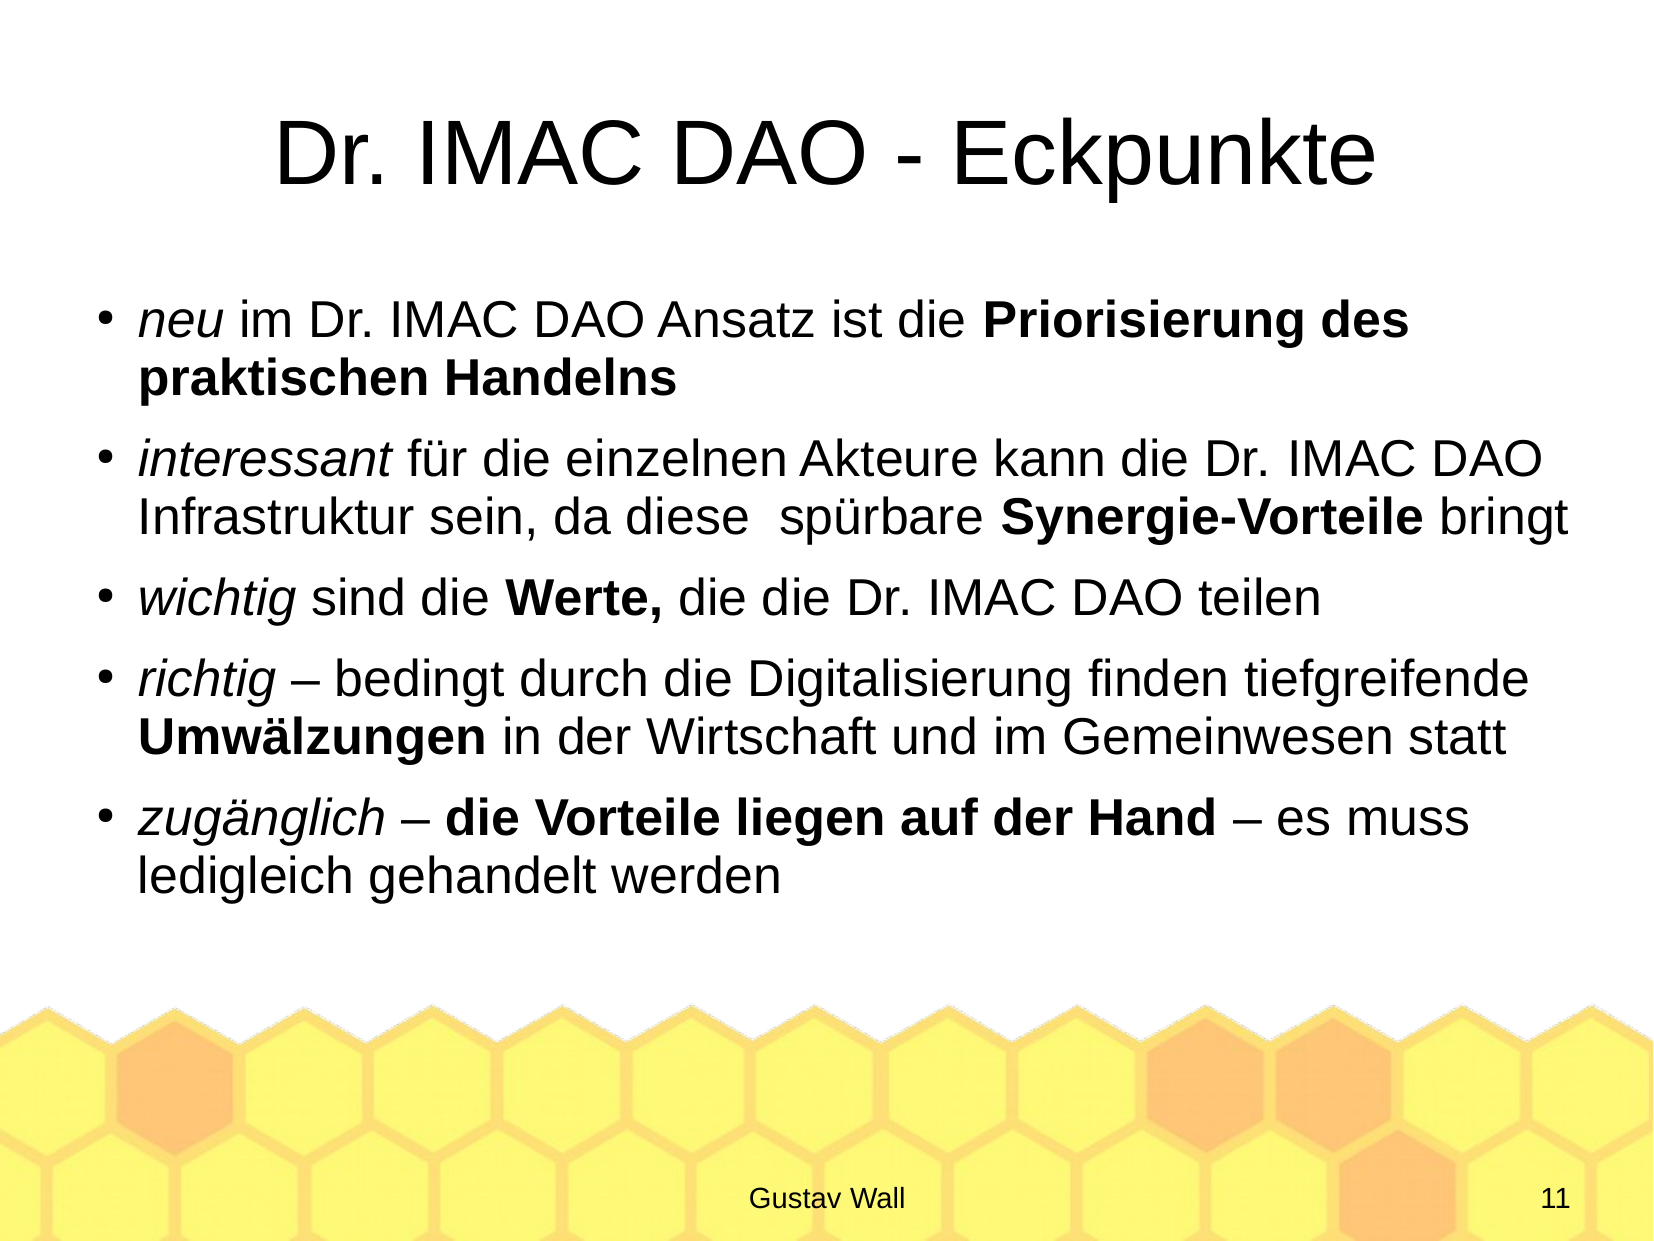

# Dr. IMAC DAO - Eckpunkte
neu im Dr. IMAC DAO Ansatz ist die Priorisierung des praktischen Handelns
interessant für die einzelnen Akteure kann die Dr. IMAC DAO Infrastruktur sein, da diese spürbare Synergie-Vorteile bringt
wichtig sind die Werte, die die Dr. IMAC DAO teilen
richtig – bedingt durch die Digitalisierung finden tiefgreifende Umwälzungen in der Wirtschaft und im Gemeinwesen statt
zugänglich – die Vorteile liegen auf der Hand – es muss ledigleich gehandelt werden
Gustav Wall
11